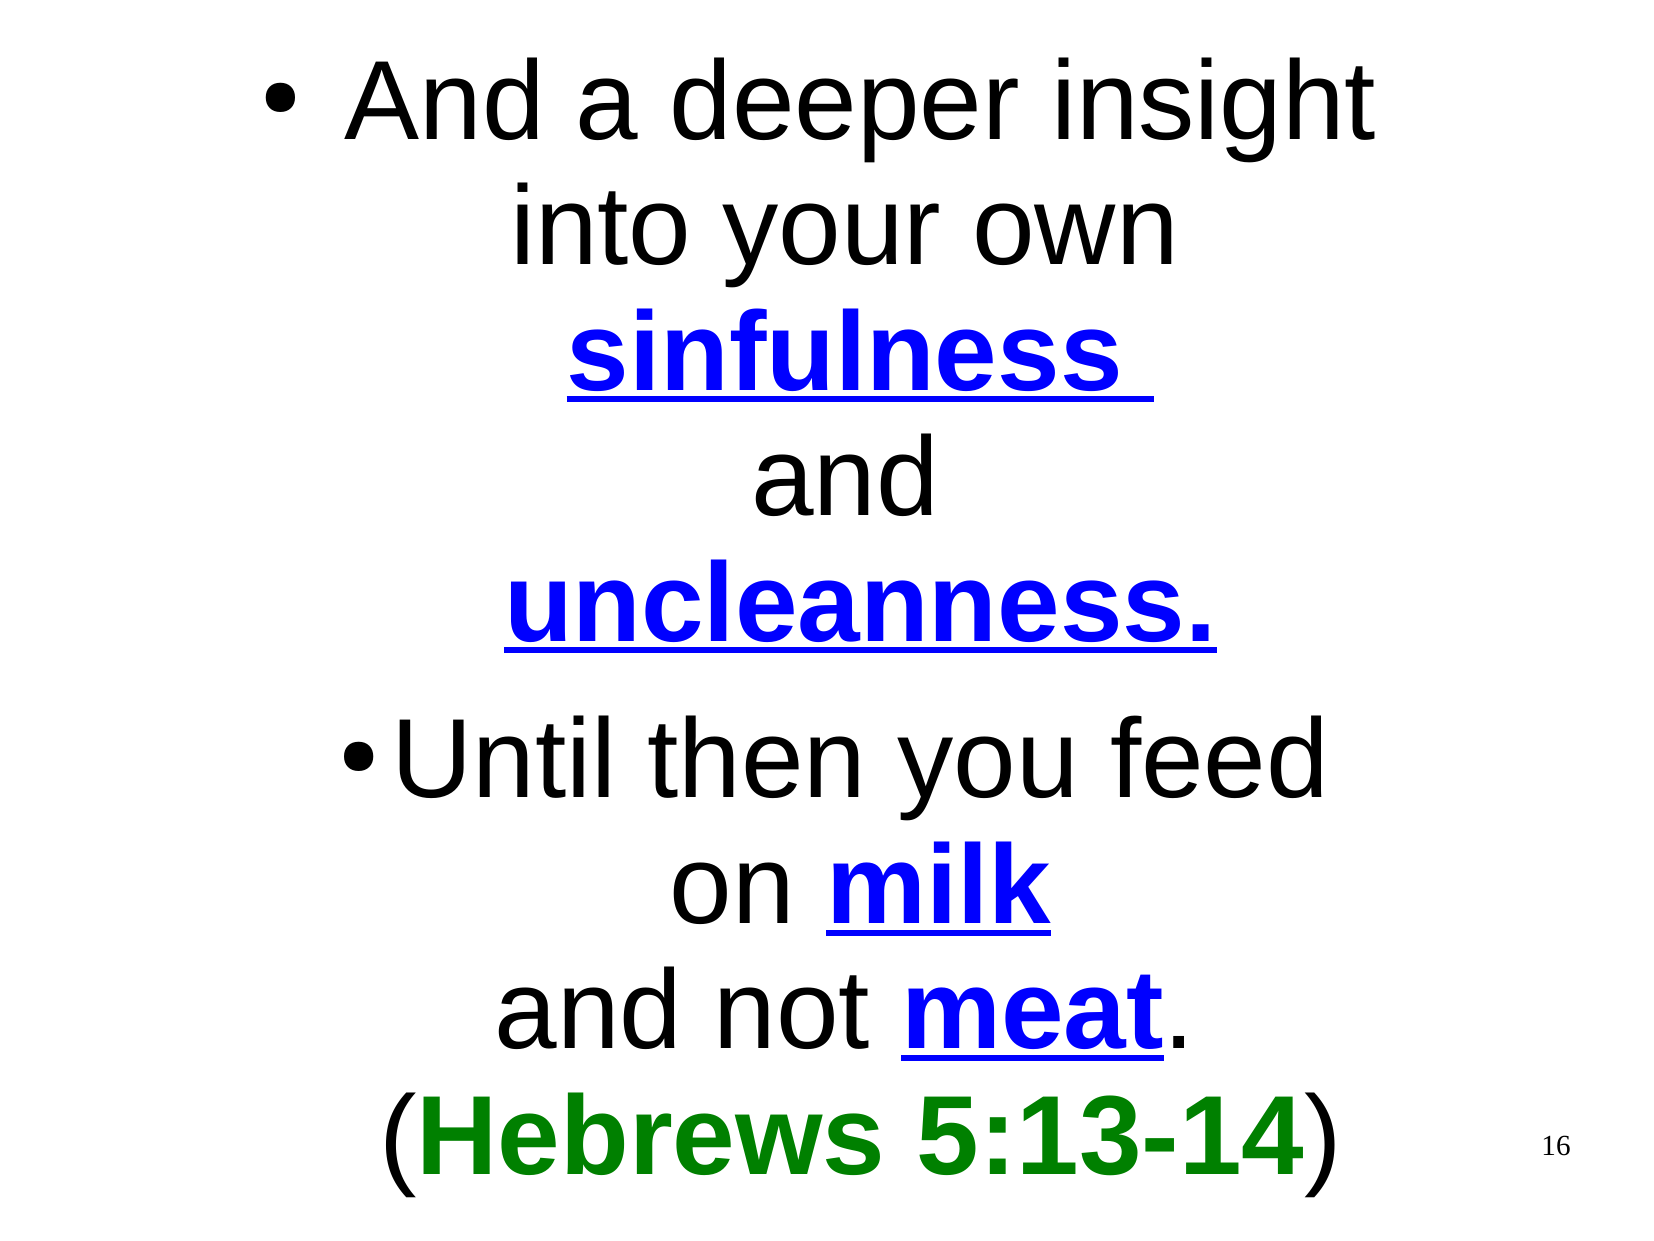

# And a deeper insight into your own sinfulness and uncleanness.
Until then you feed
on milk
and not meat.
(Hebrews 5:13-14)
16